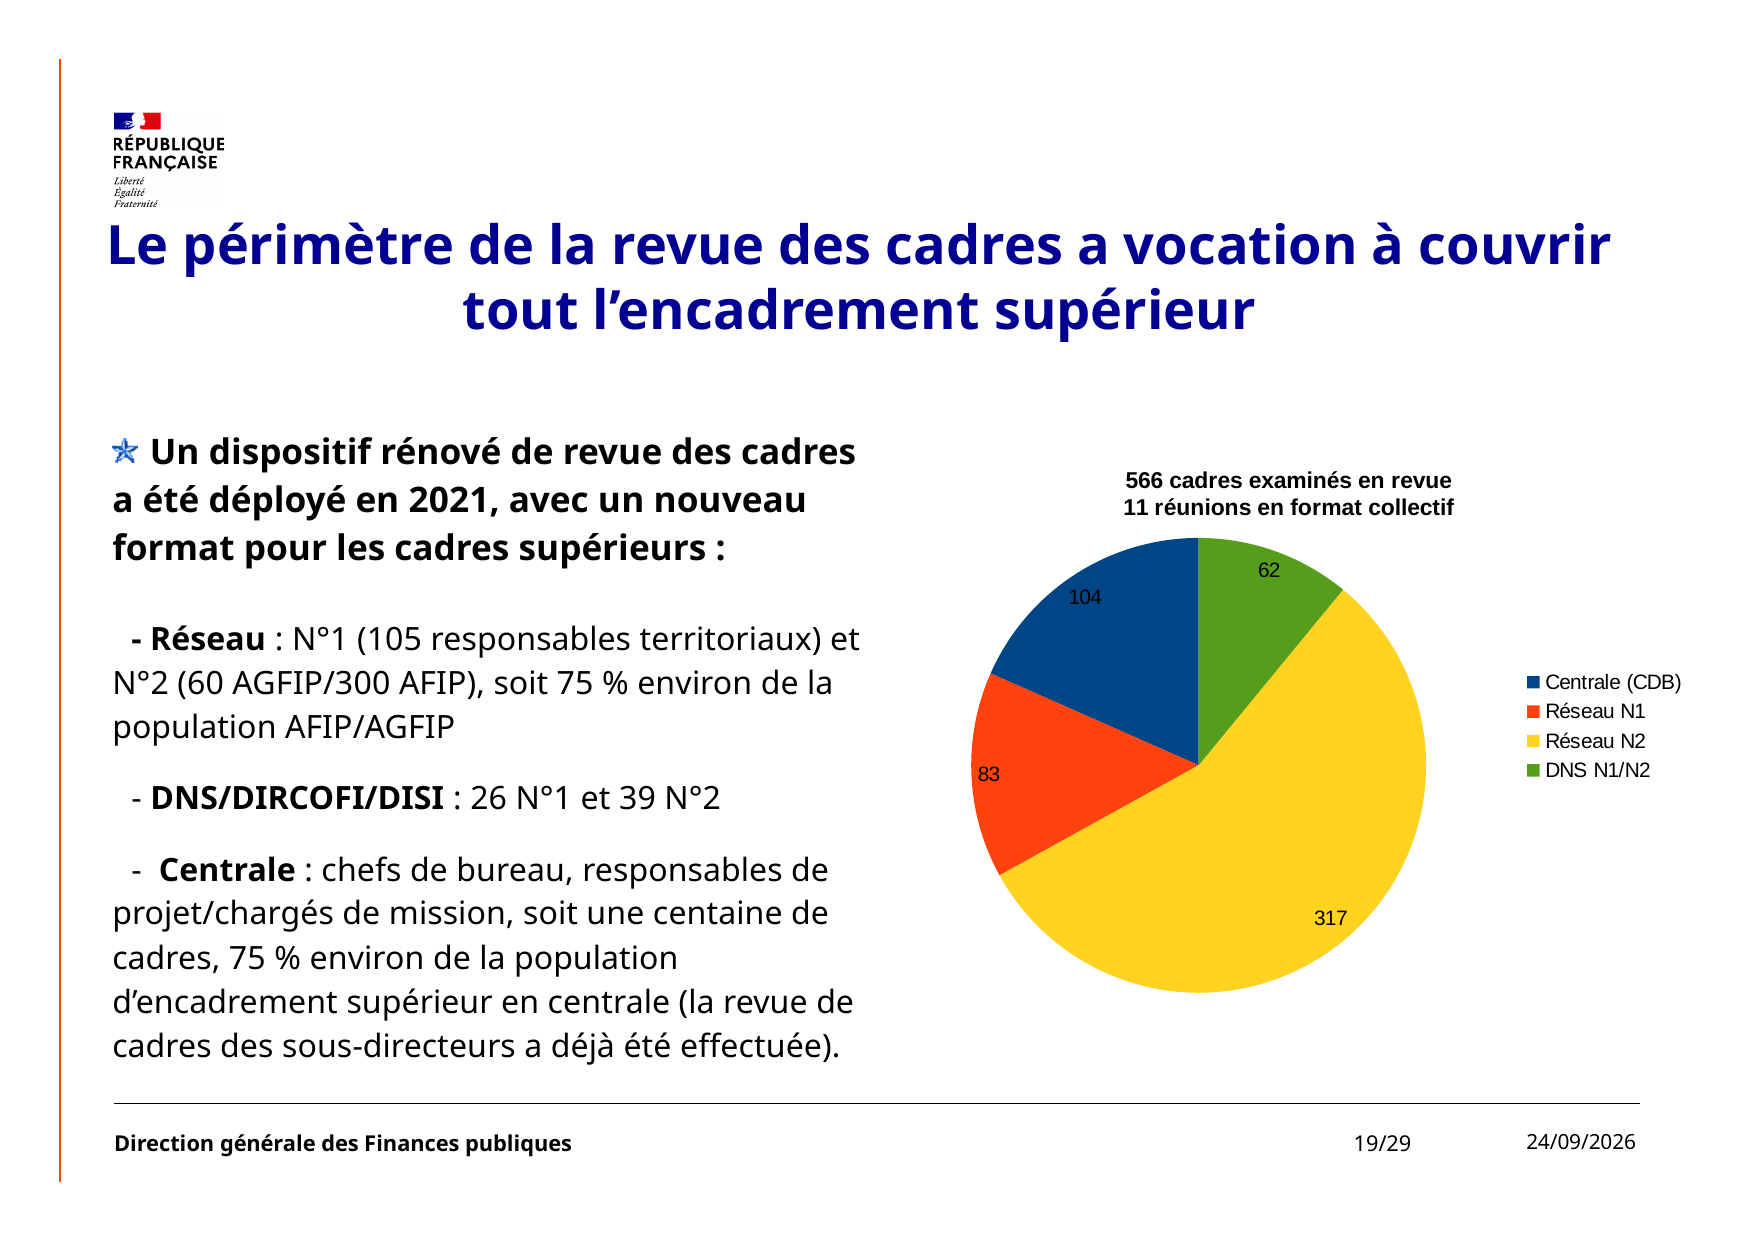

Le périmètre de la revue des cadres a vocation à couvrir tout l’encadrement supérieur
# Un dispositif rénové de revue des cadres a été déployé en 2021, avec un nouveau format pour les cadres supérieurs :
- Réseau : N°1 (105 responsables territoriaux) et N°2 (60 AGFIP/300 AFIP), soit 75 % environ de la population AFIP/AGFIP
- DNS/DIRCOFI/DISI : 26 N°1 et 39 N°2
- Centrale : chefs de bureau, responsables de projet/chargés de mission, soit une centaine de cadres, 75 % environ de la population d’encadrement supérieur en centrale (la revue de cadres des sous-directeurs a déjà été effectuée).
### Chart: 566 cadres examinés en revue
11 réunions en format collectif
| Category | Colonne E |
|---|---|
| Centrale (CDB) | 104.0 |
| Réseau N1 | 83.0 |
| Réseau N2 | 317.0 |
| DNS N1/N2 | 62.0 |